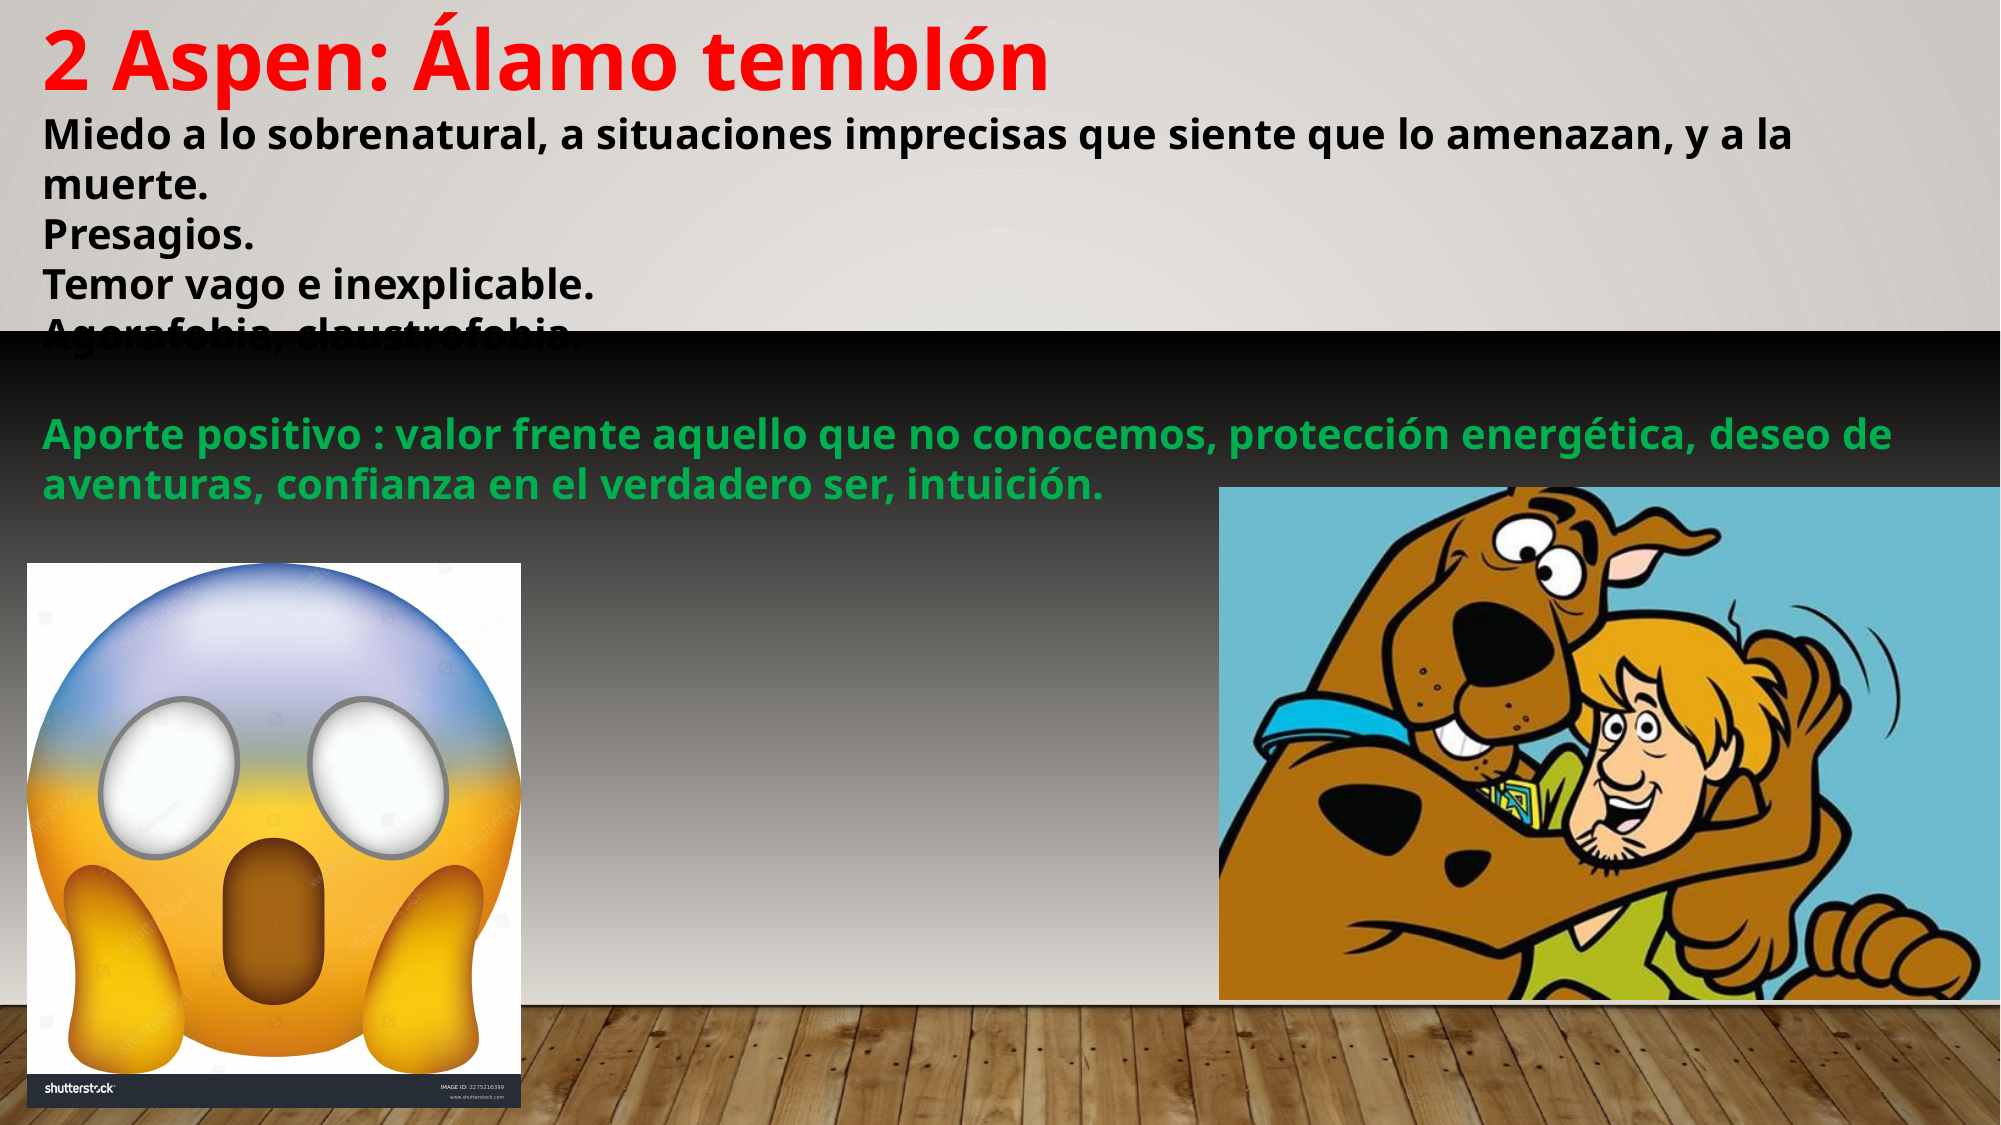

2 Aspen: Álamo temblón
Miedo a lo sobrenatural, a situaciones imprecisas que siente que lo amenazan, y a la muerte.
Presagios.
Temor vago e inexplicable.
Agorafobia, claustrofobia.
Aporte positivo : valor frente aquello que no conocemos, protección energética, deseo de aventuras, confianza en el verdadero ser, intuición.